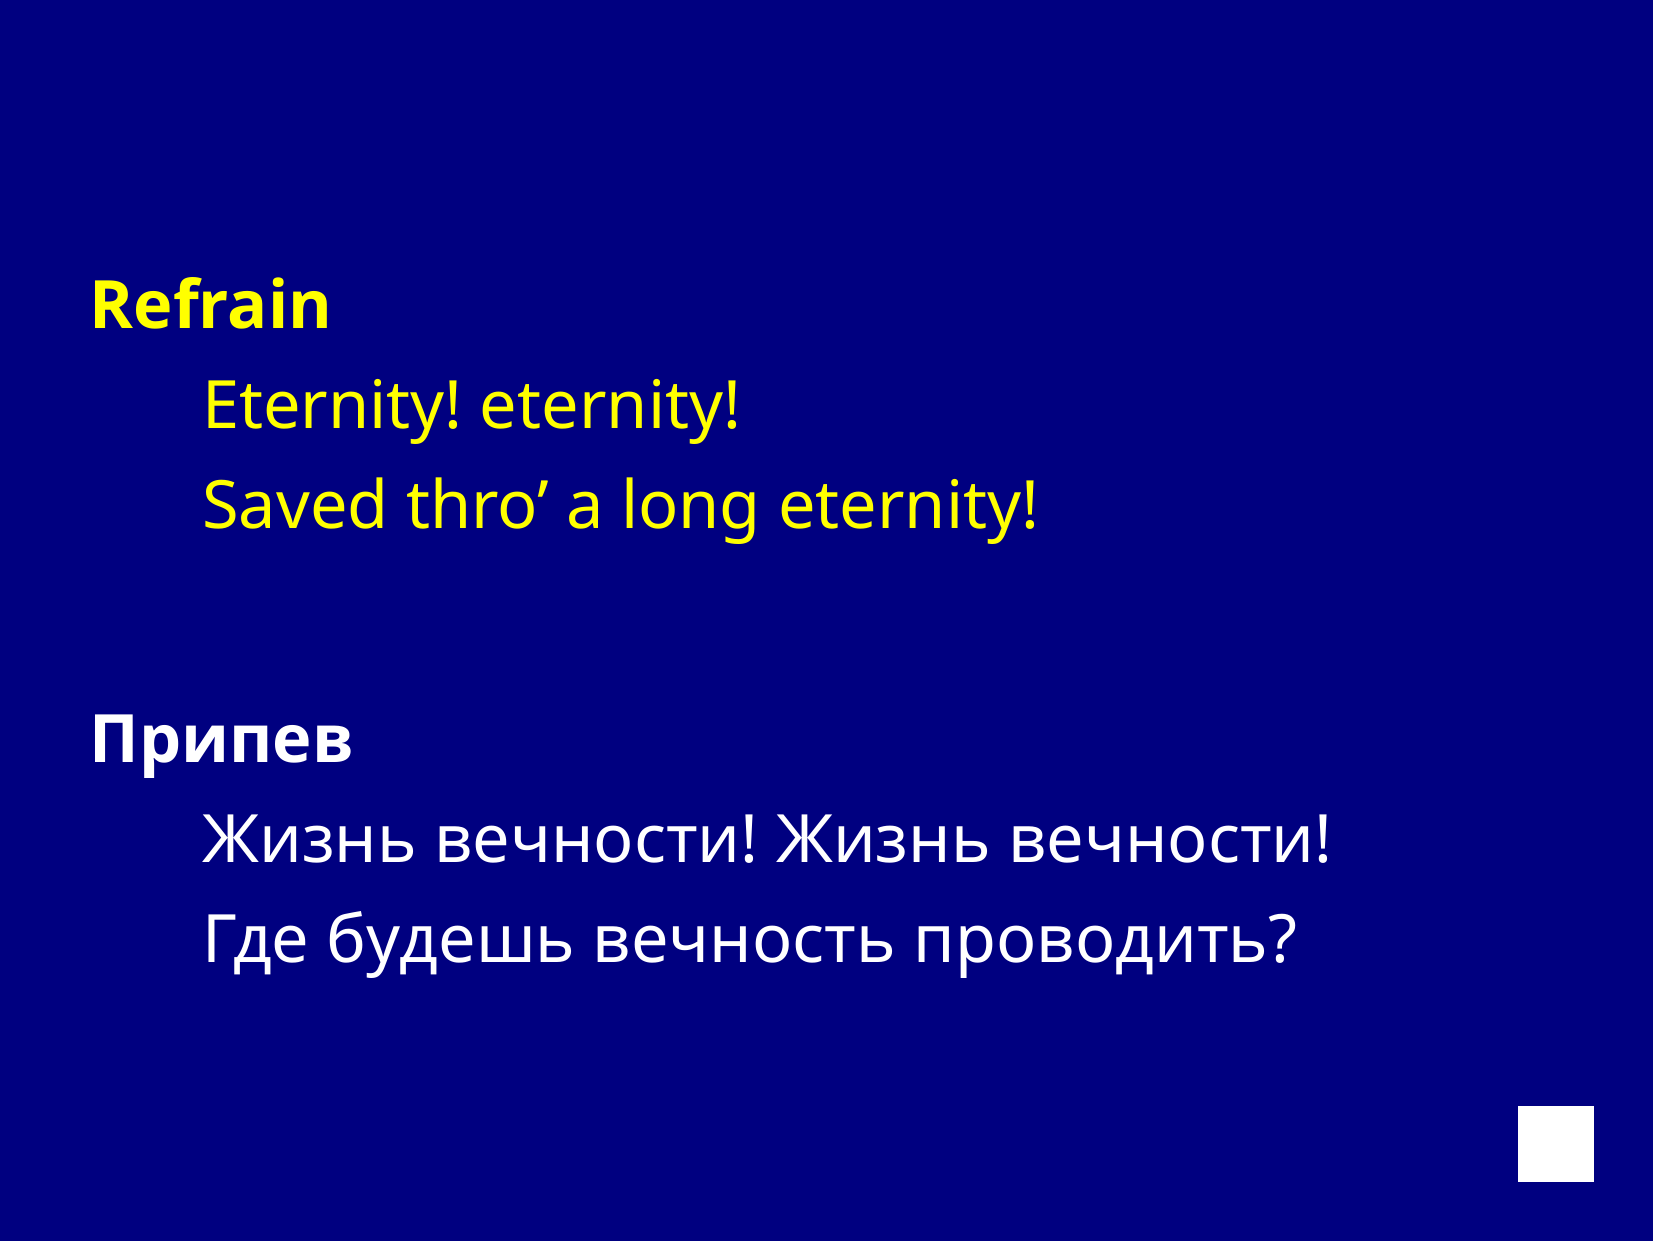

Refrain
	Eternity! eternity!
	Saved thro’ a long eternity!
Припев
	Жизнь вечности! Жизнь вечности!
	Где будешь вечность проводить?